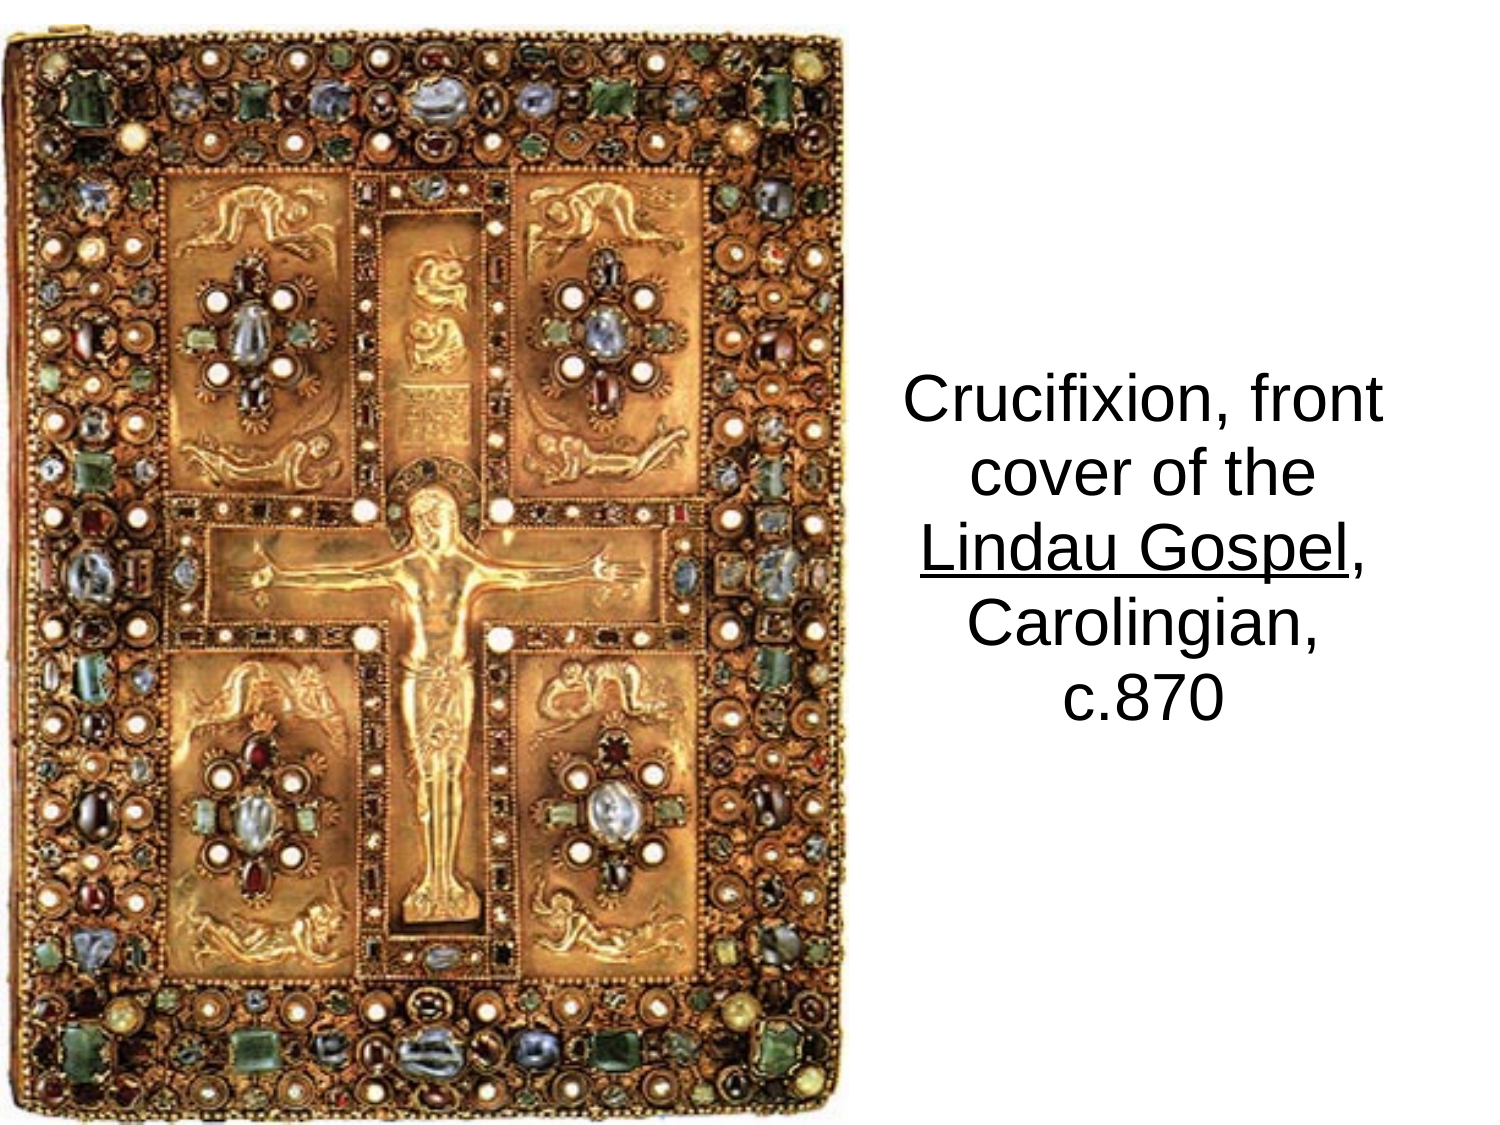

# Crucifixion, front cover of the Lindau Gospel, Carolingian, c.870